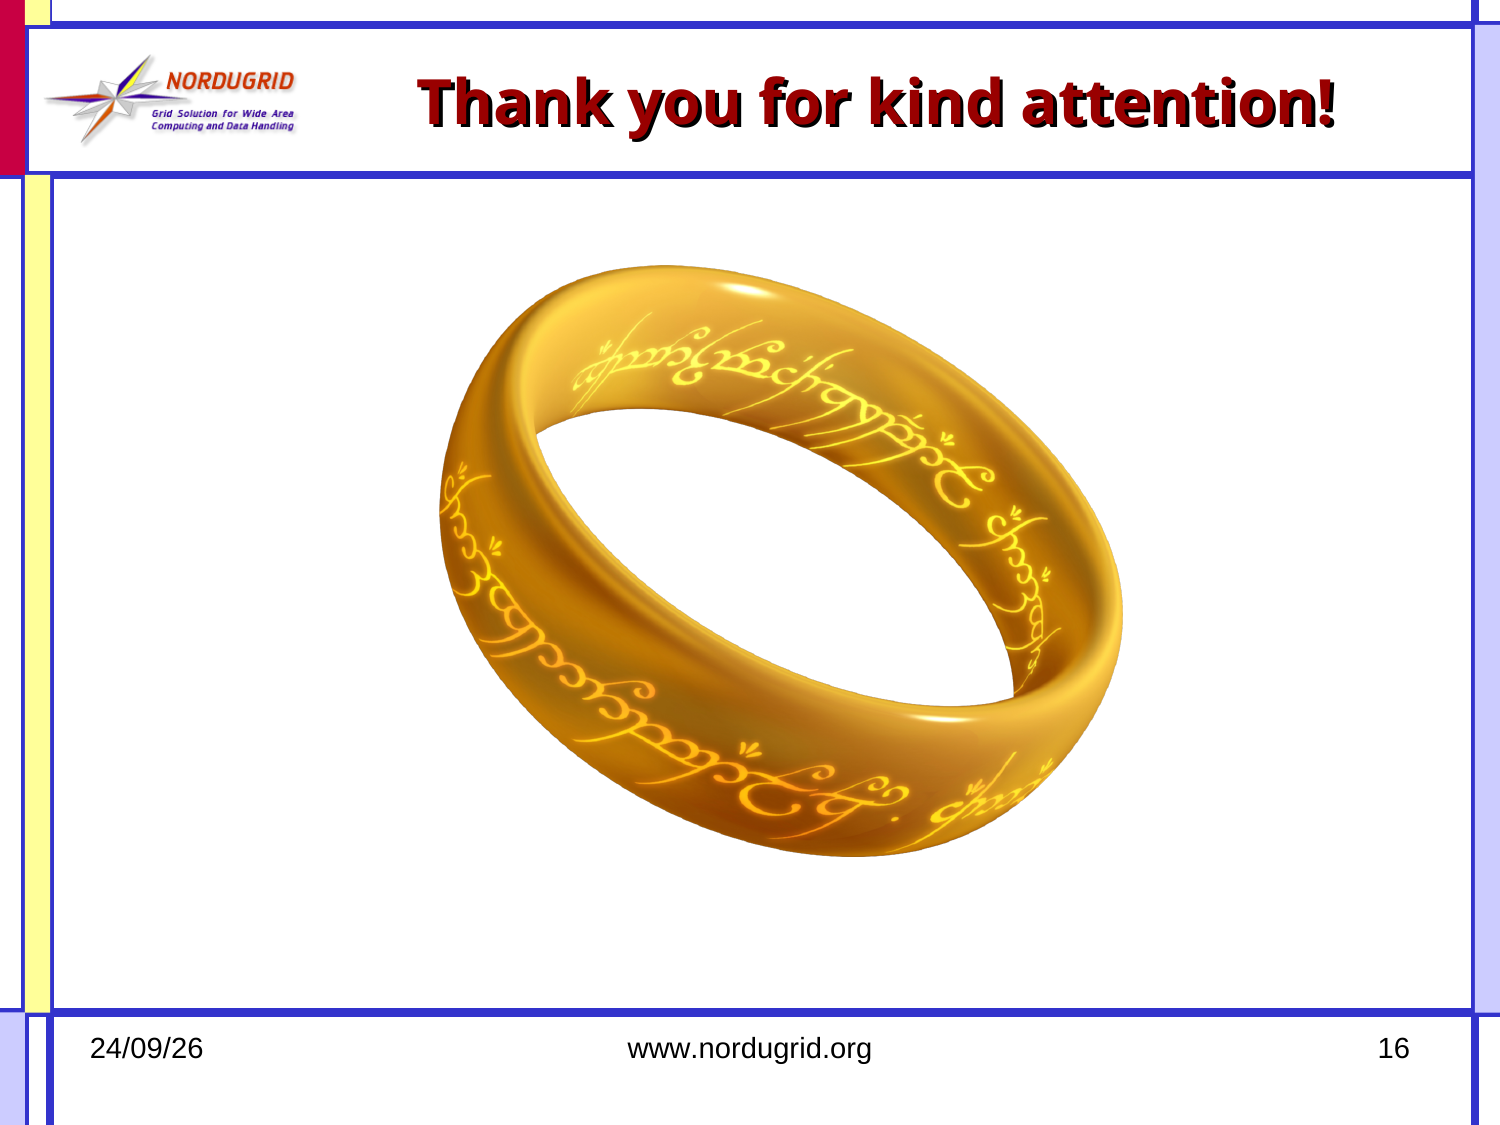

# Thank you for kind attention!
www.nordugrid.org
16